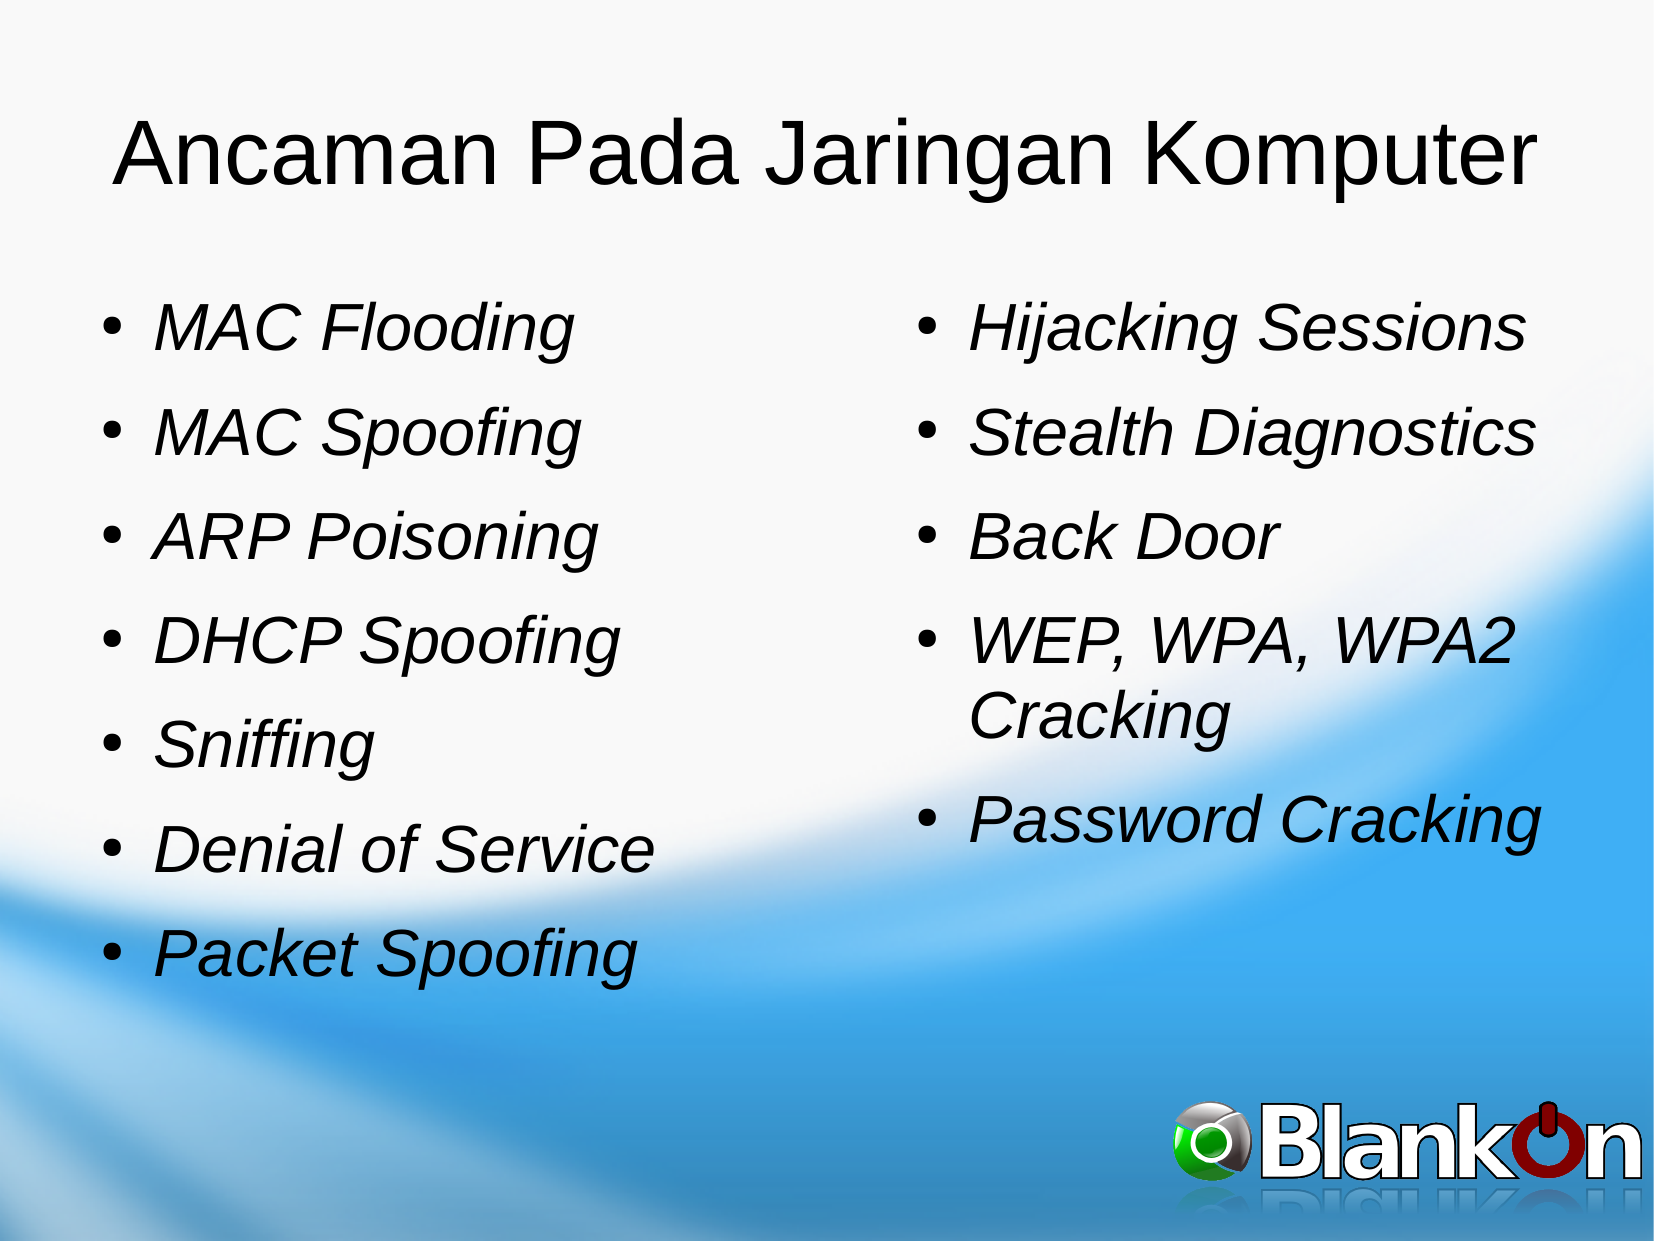

# Ancaman Pada Jaringan Komputer
MAC Flooding
MAC Spoofing
ARP Poisoning
DHCP Spoofing
Sniffing
Denial of Service
Packet Spoofing
Hijacking Sessions
Stealth Diagnostics
Back Door
WEP, WPA, WPA2 Cracking
Password Cracking